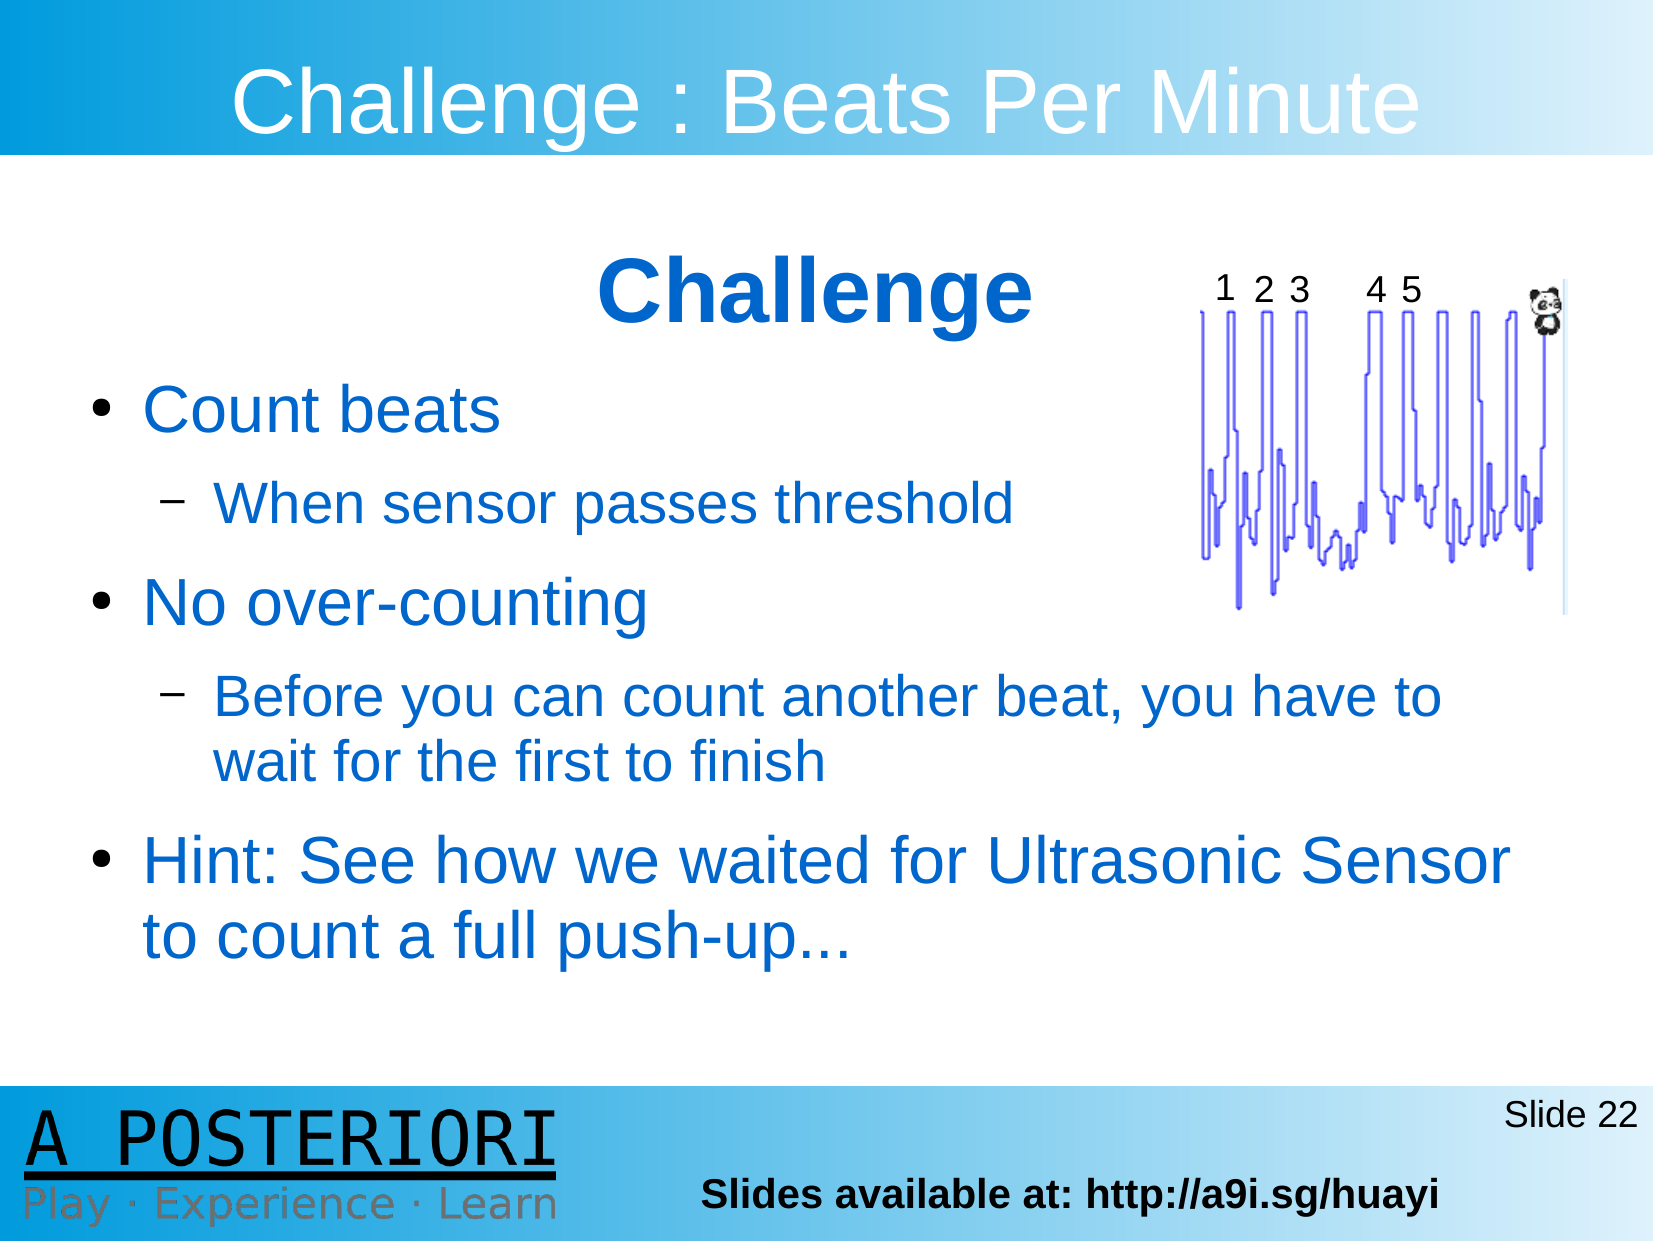

# Challenge : Beats Per Minute
Challenge
Count beats
When sensor passes threshold
No over-counting
Before you can count another beat, you have to wait for the first to finish
Hint: See how we waited for Ultrasonic Sensor to count a full push-up...
1
2
3
4
5